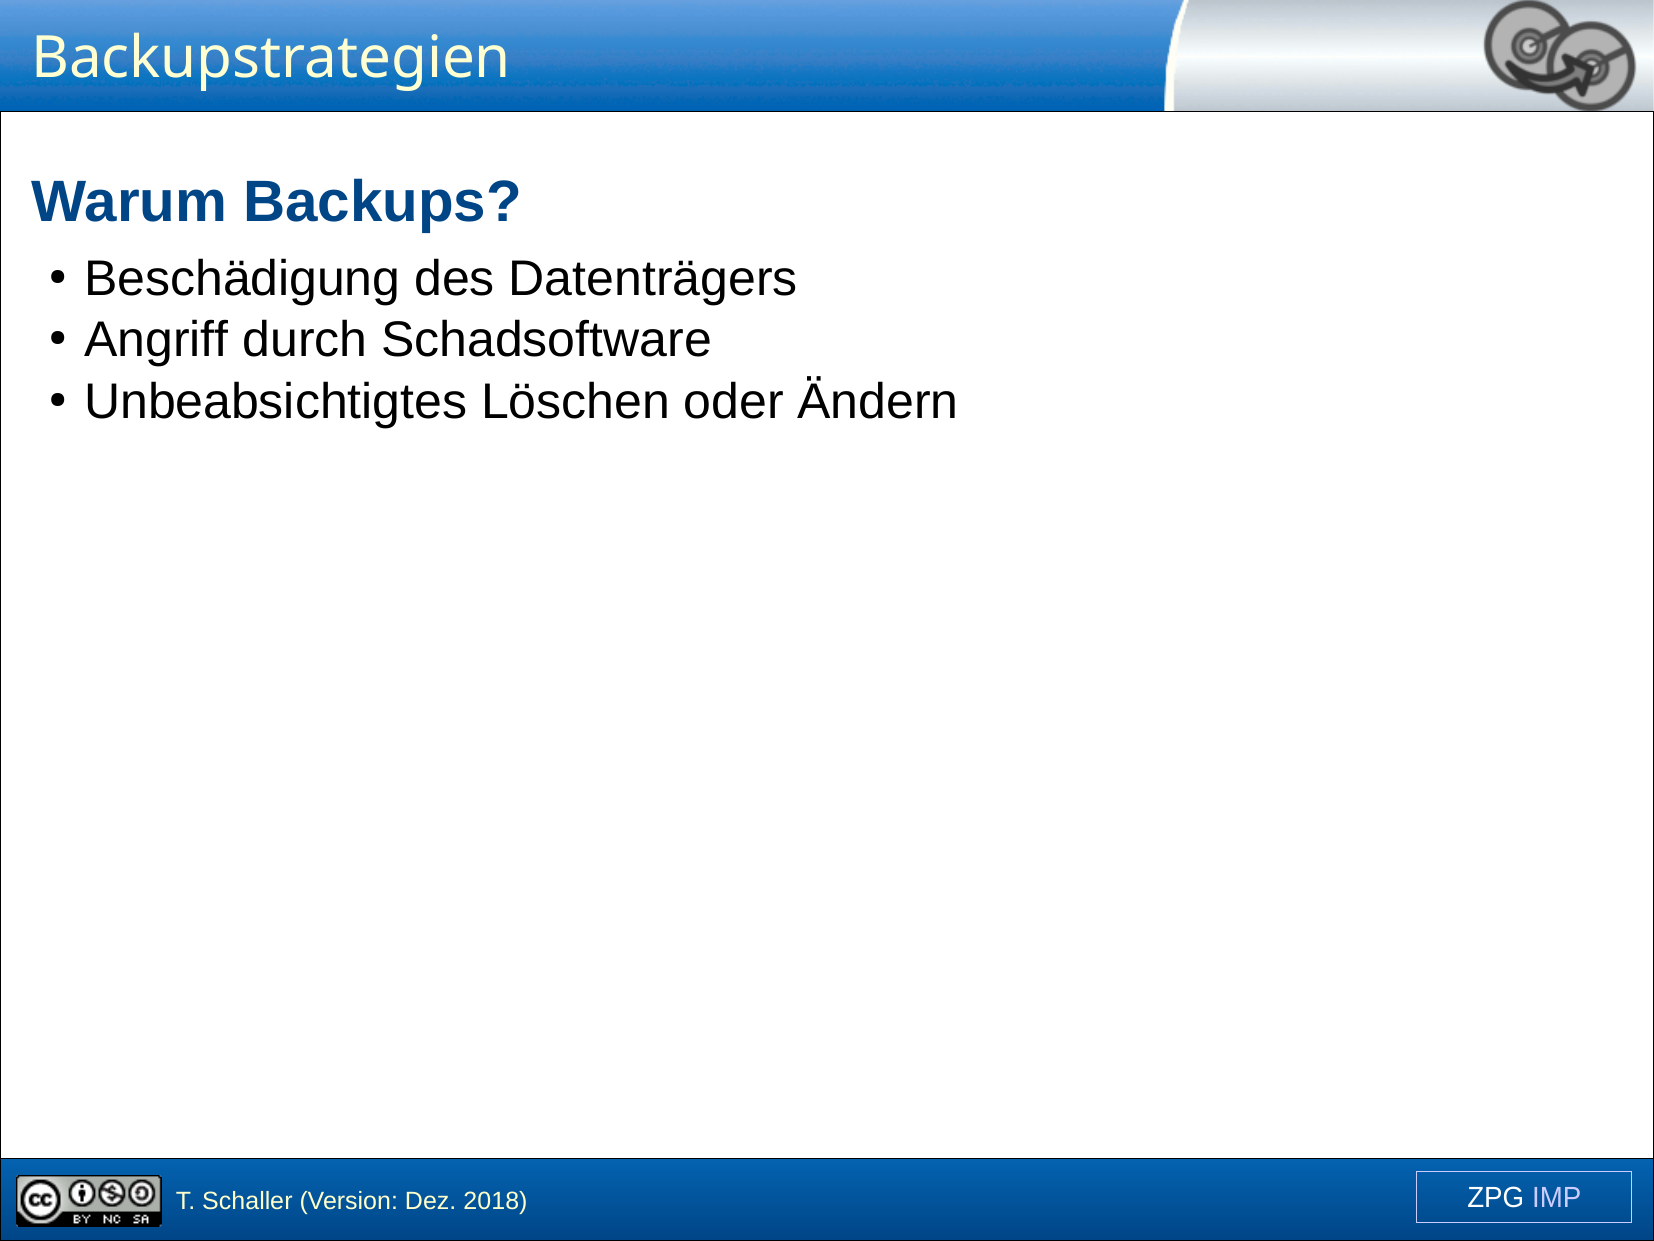

# Backupstrategien
Warum Backups?
Beschädigung des Datenträgers
Angriff durch Schadsoftware
Unbeabsichtigtes Löschen oder Ändern
2